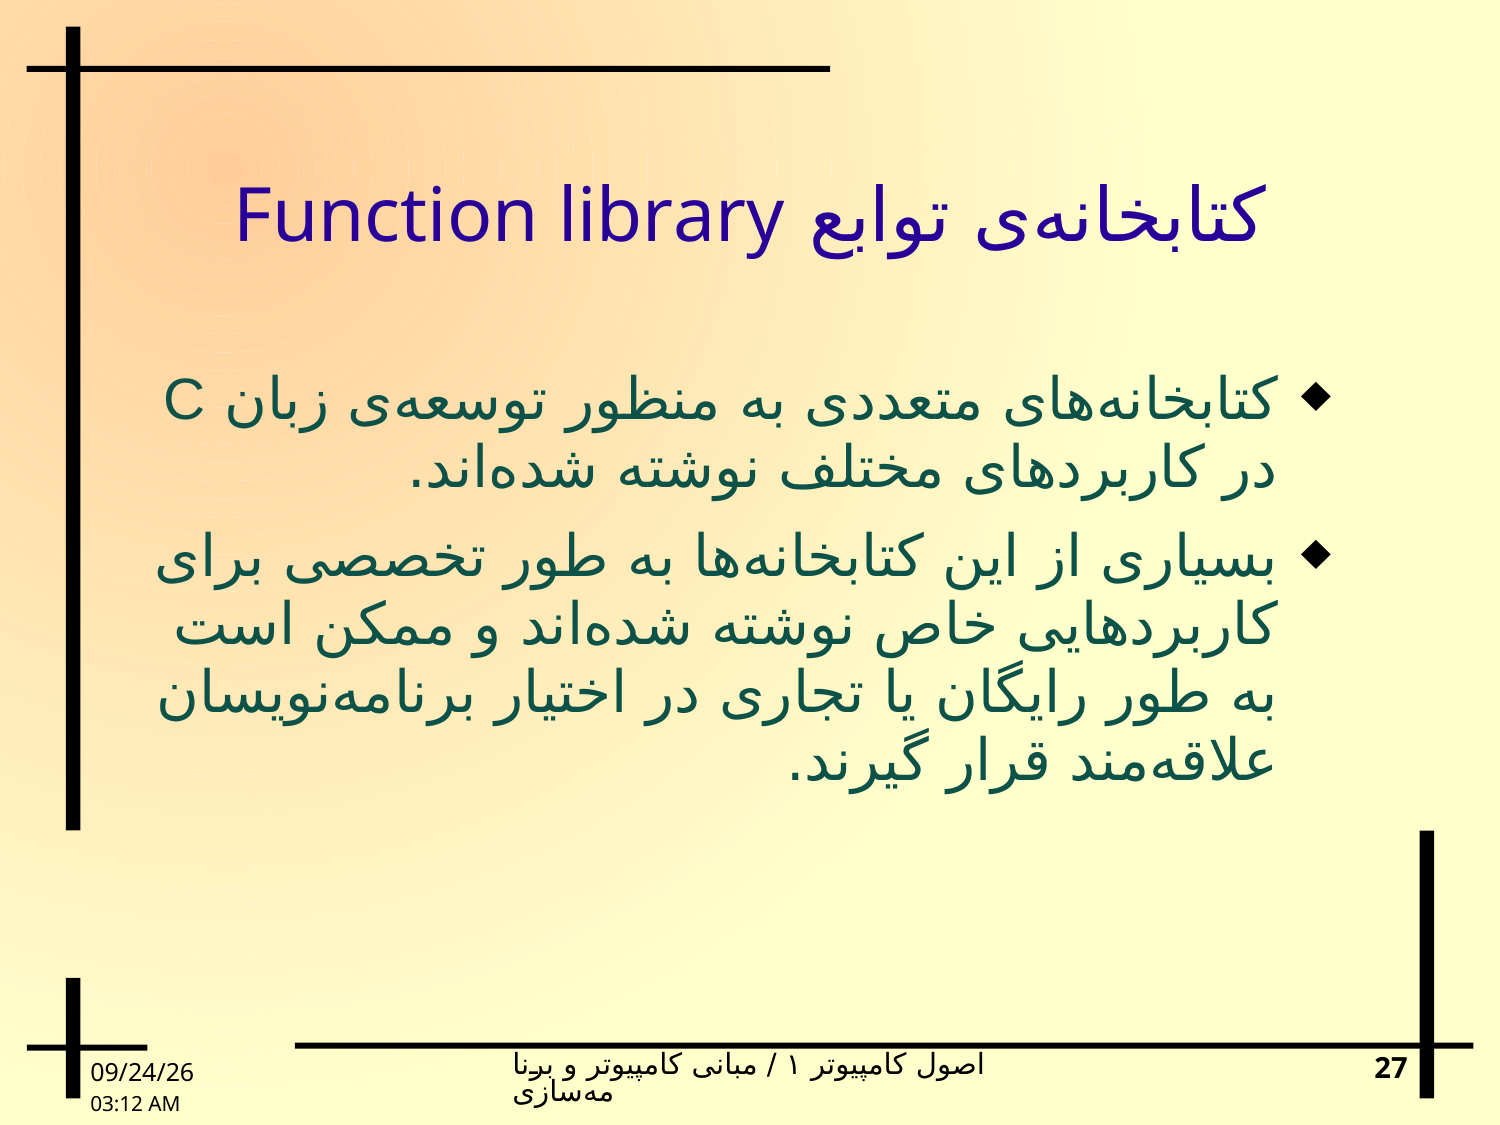

کتابخانه‌ی توابع Function library
# کتابخانه‌های متعددی به منظور توسعه‌ی زبان C در کاربردهای مختلف نوشته شده‌اند.
بسیاری از این کتابخانه‌ها به طور تخصصی برای کاربردهایی خاص نوشته شده‌اند و ممکن است به طور رایگان یا تجاری در اختیار برنامه‌نویسان علاقه‌مند قرار گیرند.
اصول کامپیوتر ۱ / مبانی کامپیوتر و برنامه‌سازی
27